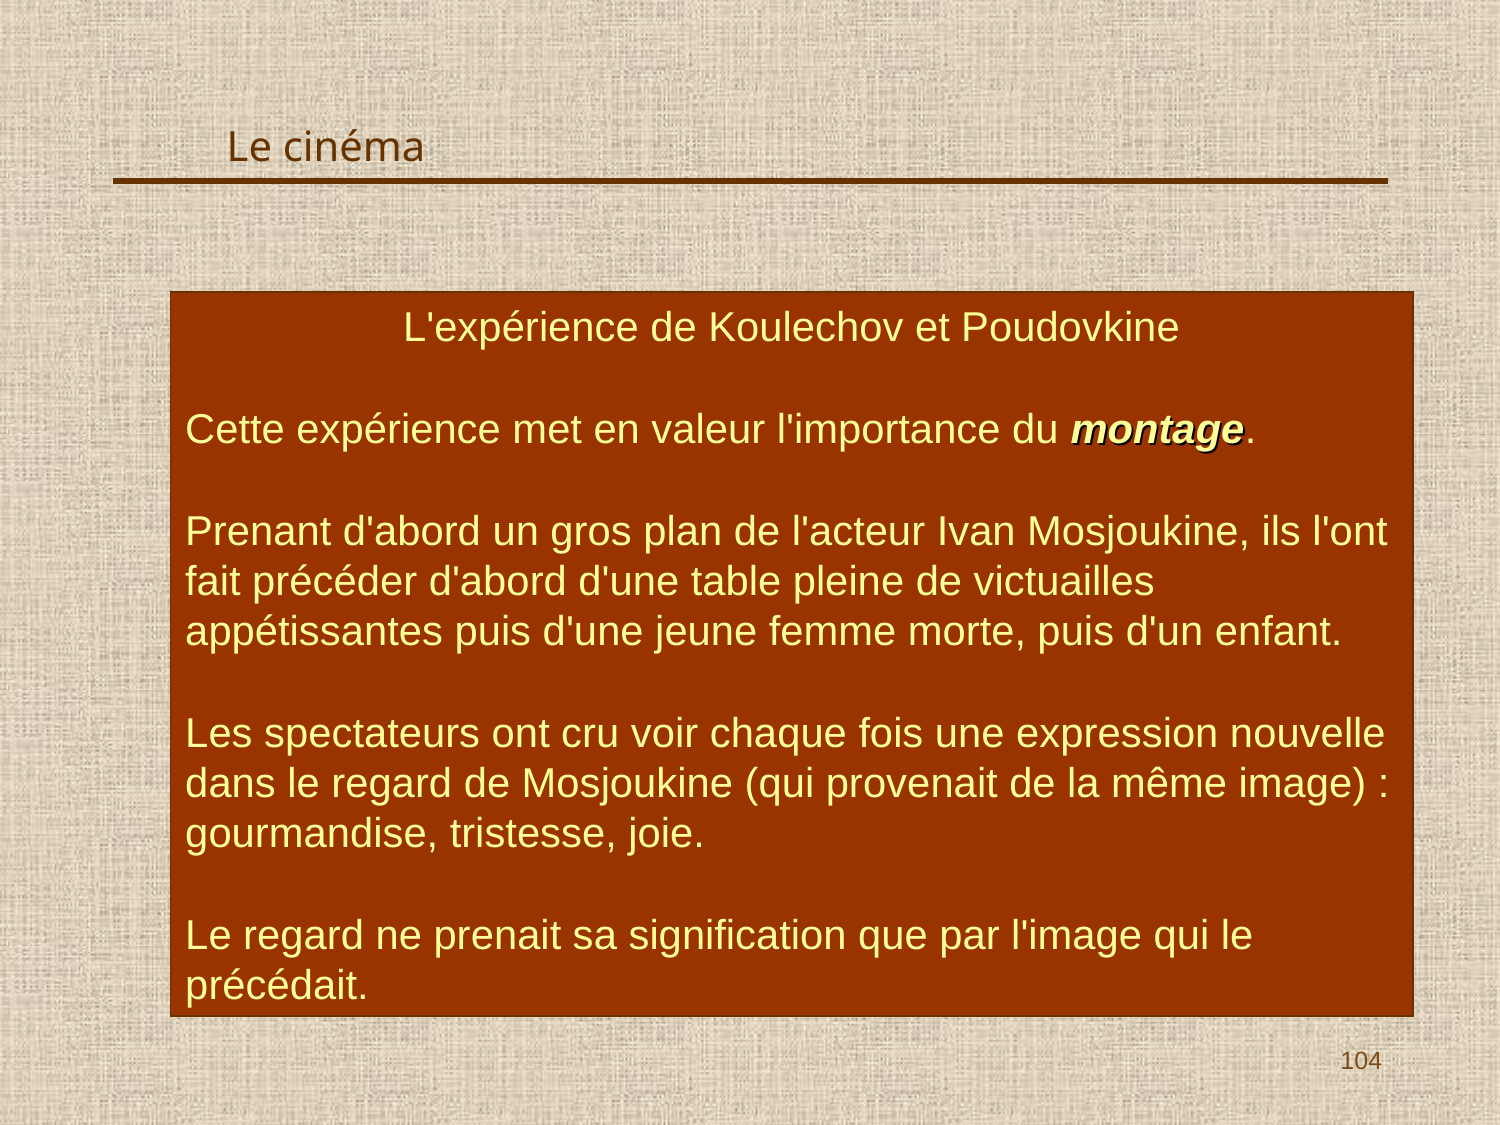

Le cinéma
L'expérience de Koulechov et Poudovkine
Cette expérience met en valeur l'importance du montage.
Prenant d'abord un gros plan de l'acteur Ivan Mosjoukine, ils l'ont fait précéder d'abord d'une table pleine de victuailles appétissantes puis d'une jeune femme morte, puis d'un enfant.
Les spectateurs ont cru voir chaque fois une expression nouvelle dans le regard de Mosjoukine (qui provenait de la même image) : gourmandise, tristesse, joie.
Le regard ne prenait sa signification que par l'image qui le précédait.
L'expérience de Koulechov illustre l'importance du montage.
 V / F ?
104